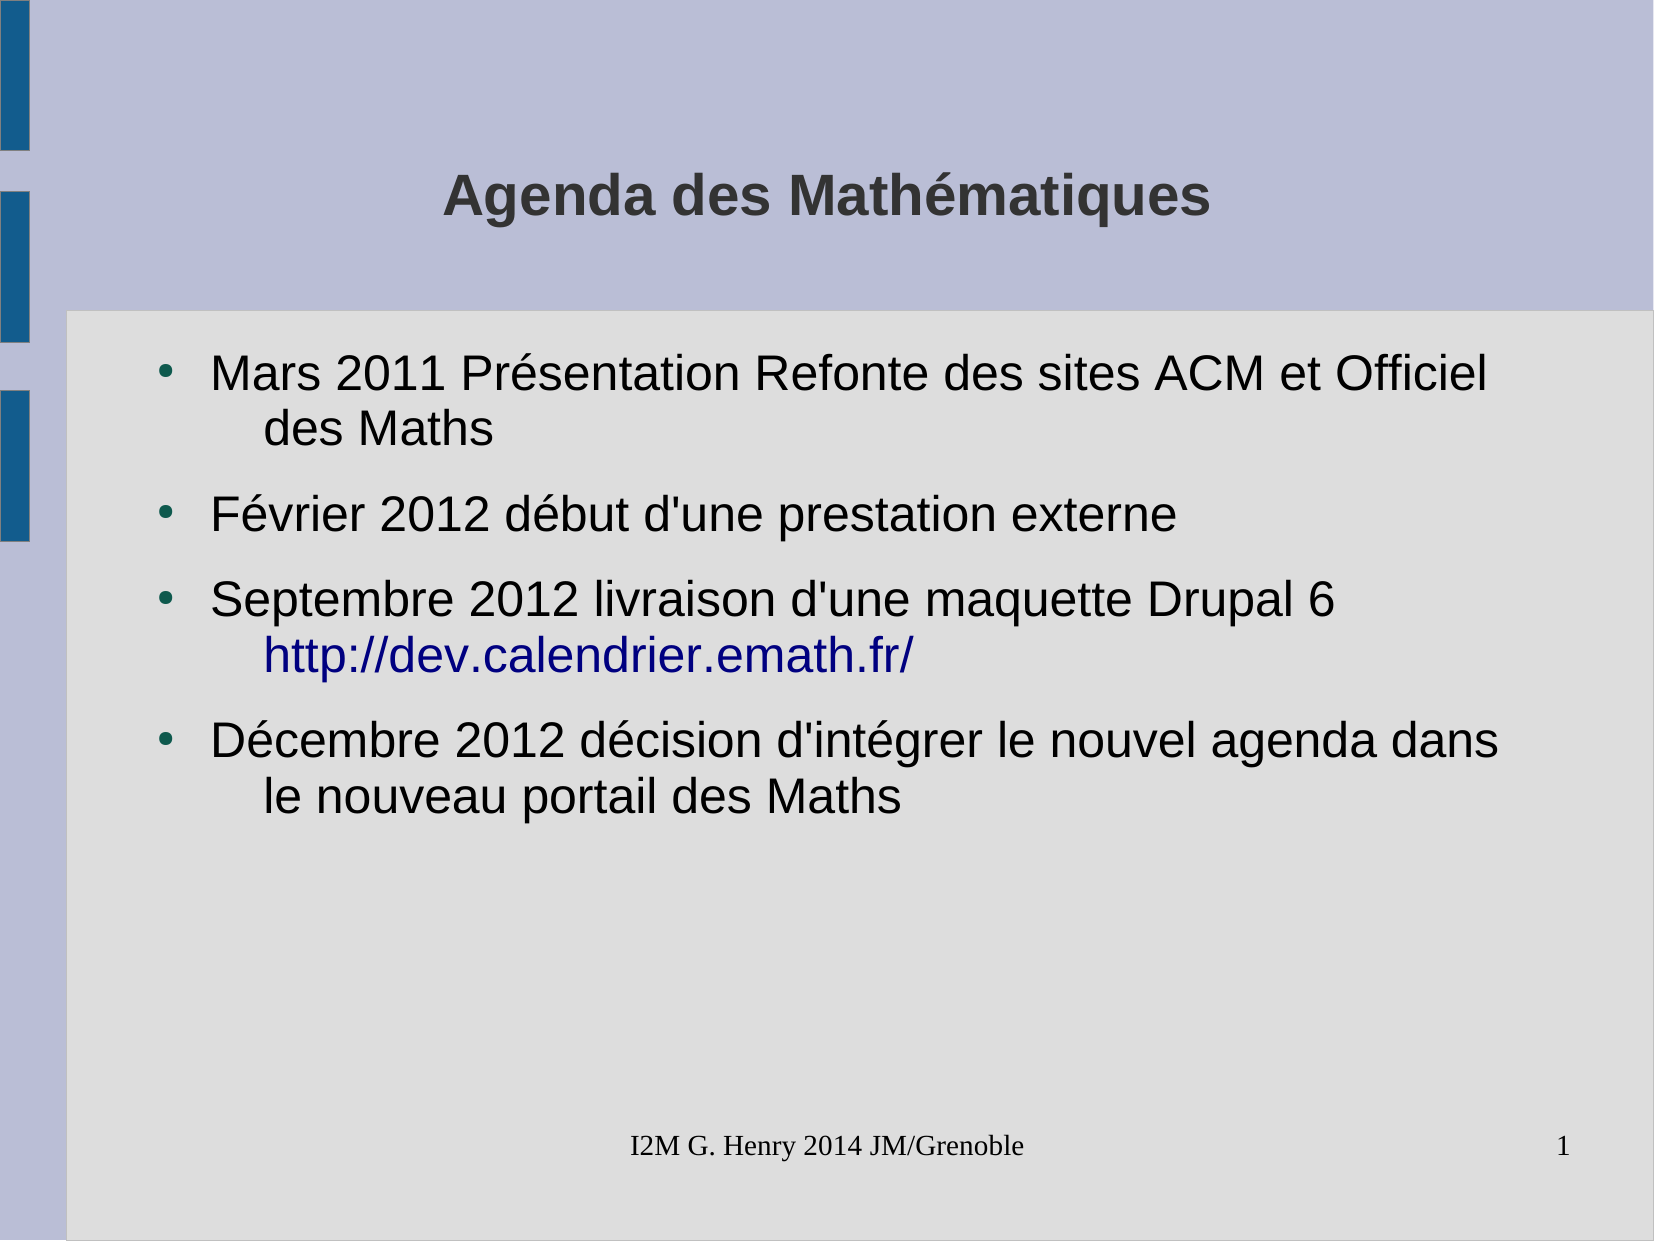

# Agenda des Mathématiques
Mars 2011 Présentation Refonte des sites ACM et Officiel des Maths
Février 2012 début d'une prestation externe
Septembre 2012 livraison d'une maquette Drupal 6  http://dev.calendrier.emath.fr/
Décembre 2012 décision d'intégrer le nouvel agenda dans le nouveau portail des Maths
I2M G. Henry 2014 JM/Grenoble
1